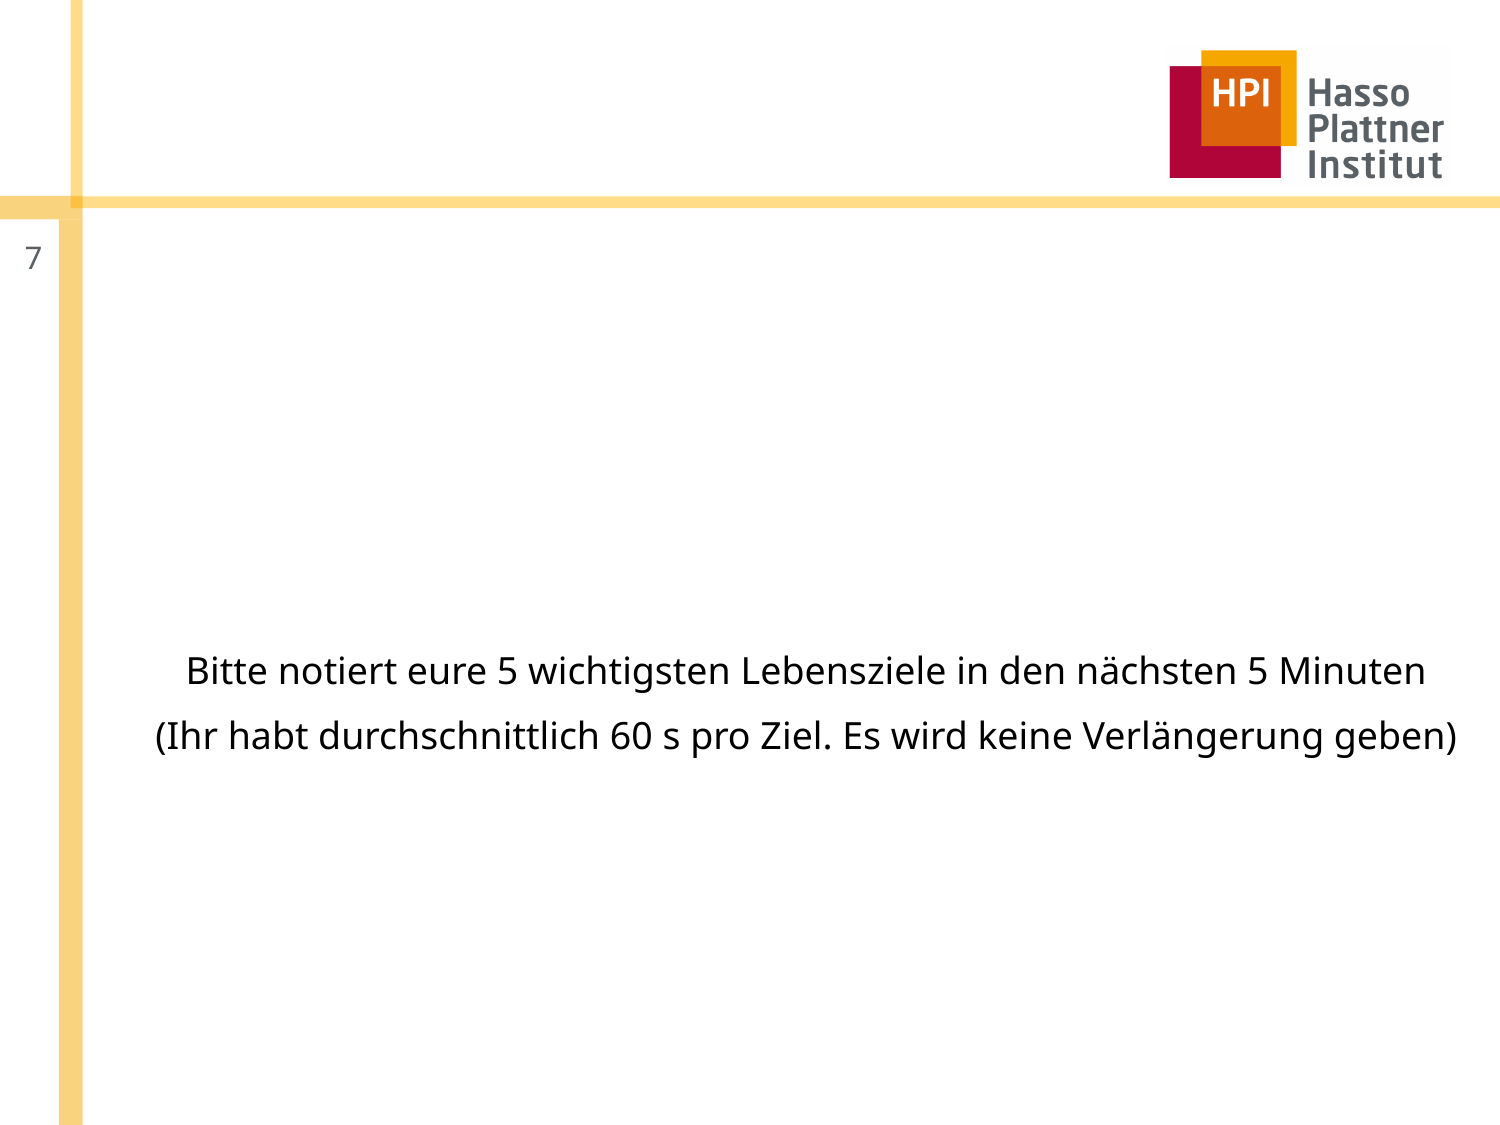

#
7
Bitte notiert eure 5 wichtigsten Lebensziele in den nächsten 5 Minuten
(Ihr habt durchschnittlich 60 s pro Ziel. Es wird keine Verlängerung geben)